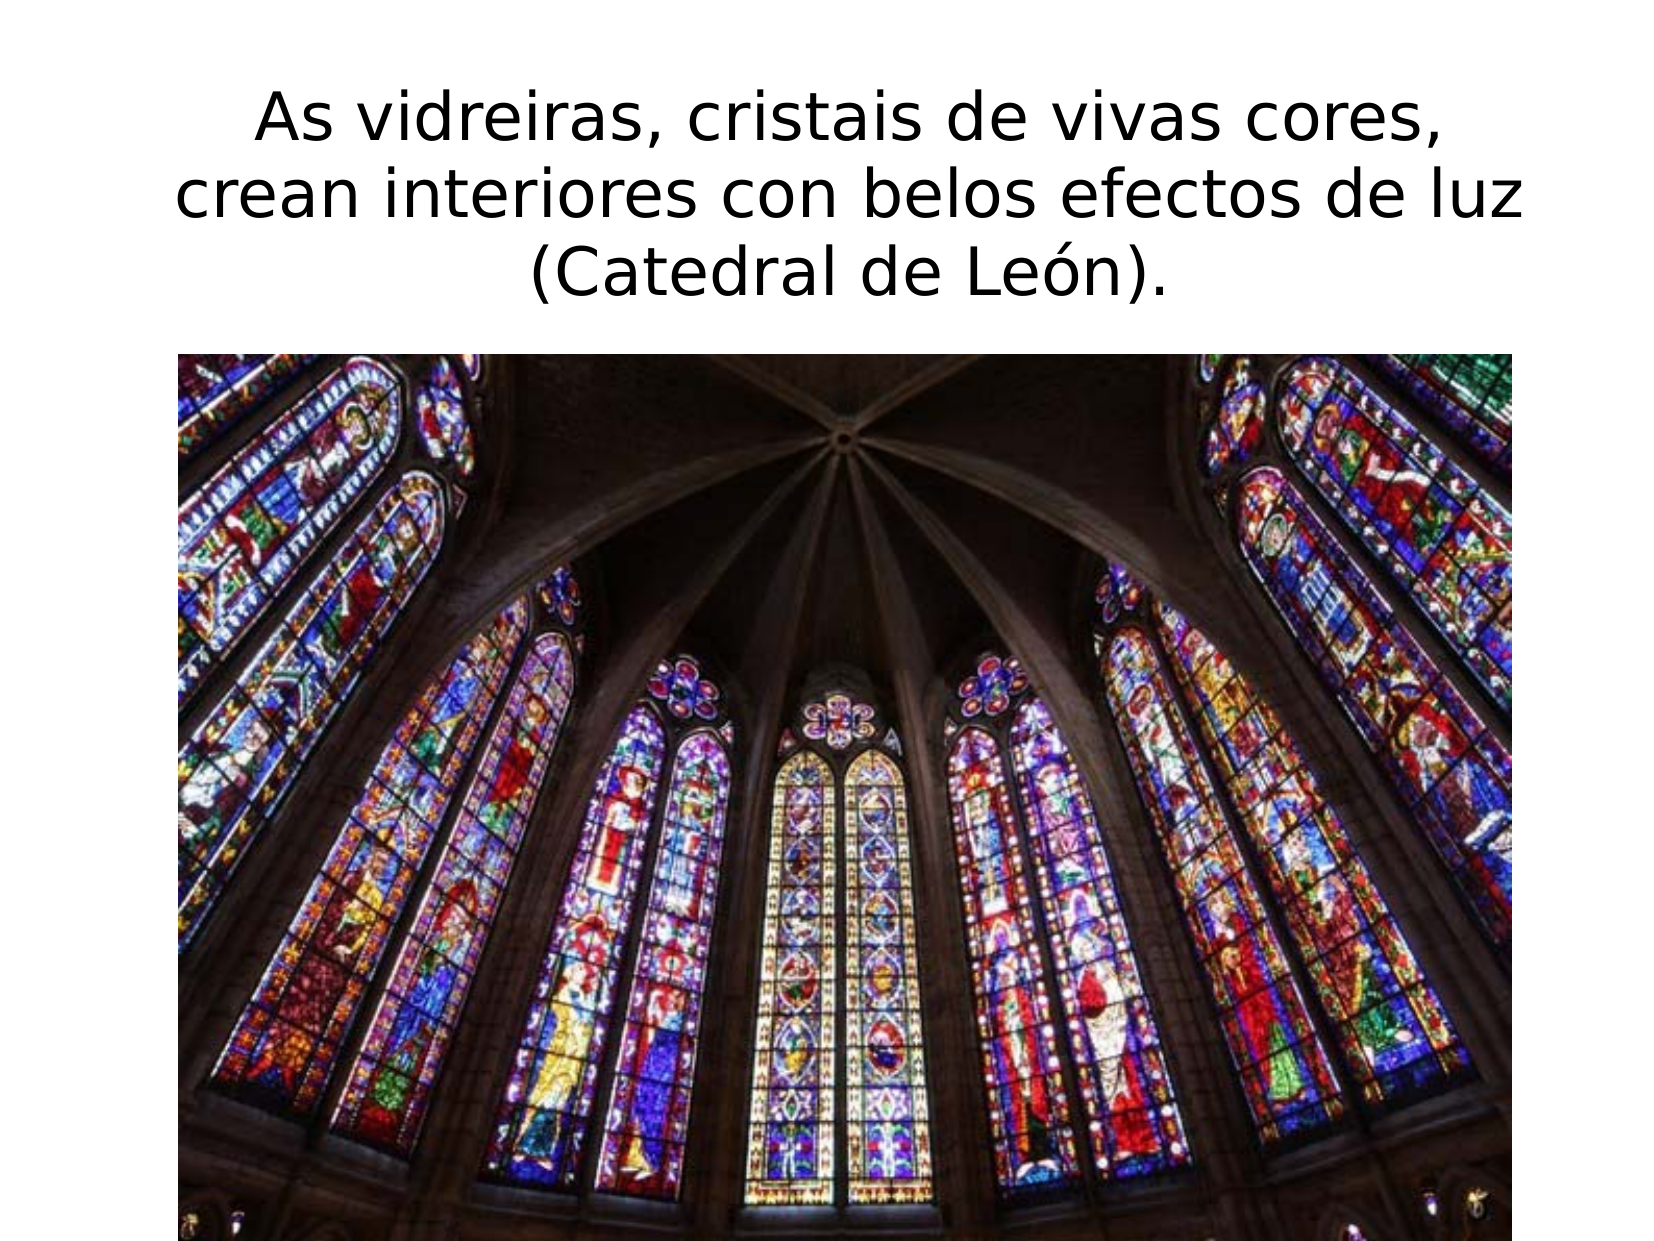

As vidreiras, cristais de vivas cores, crean interiores con belos efectos de luz (Catedral de León).